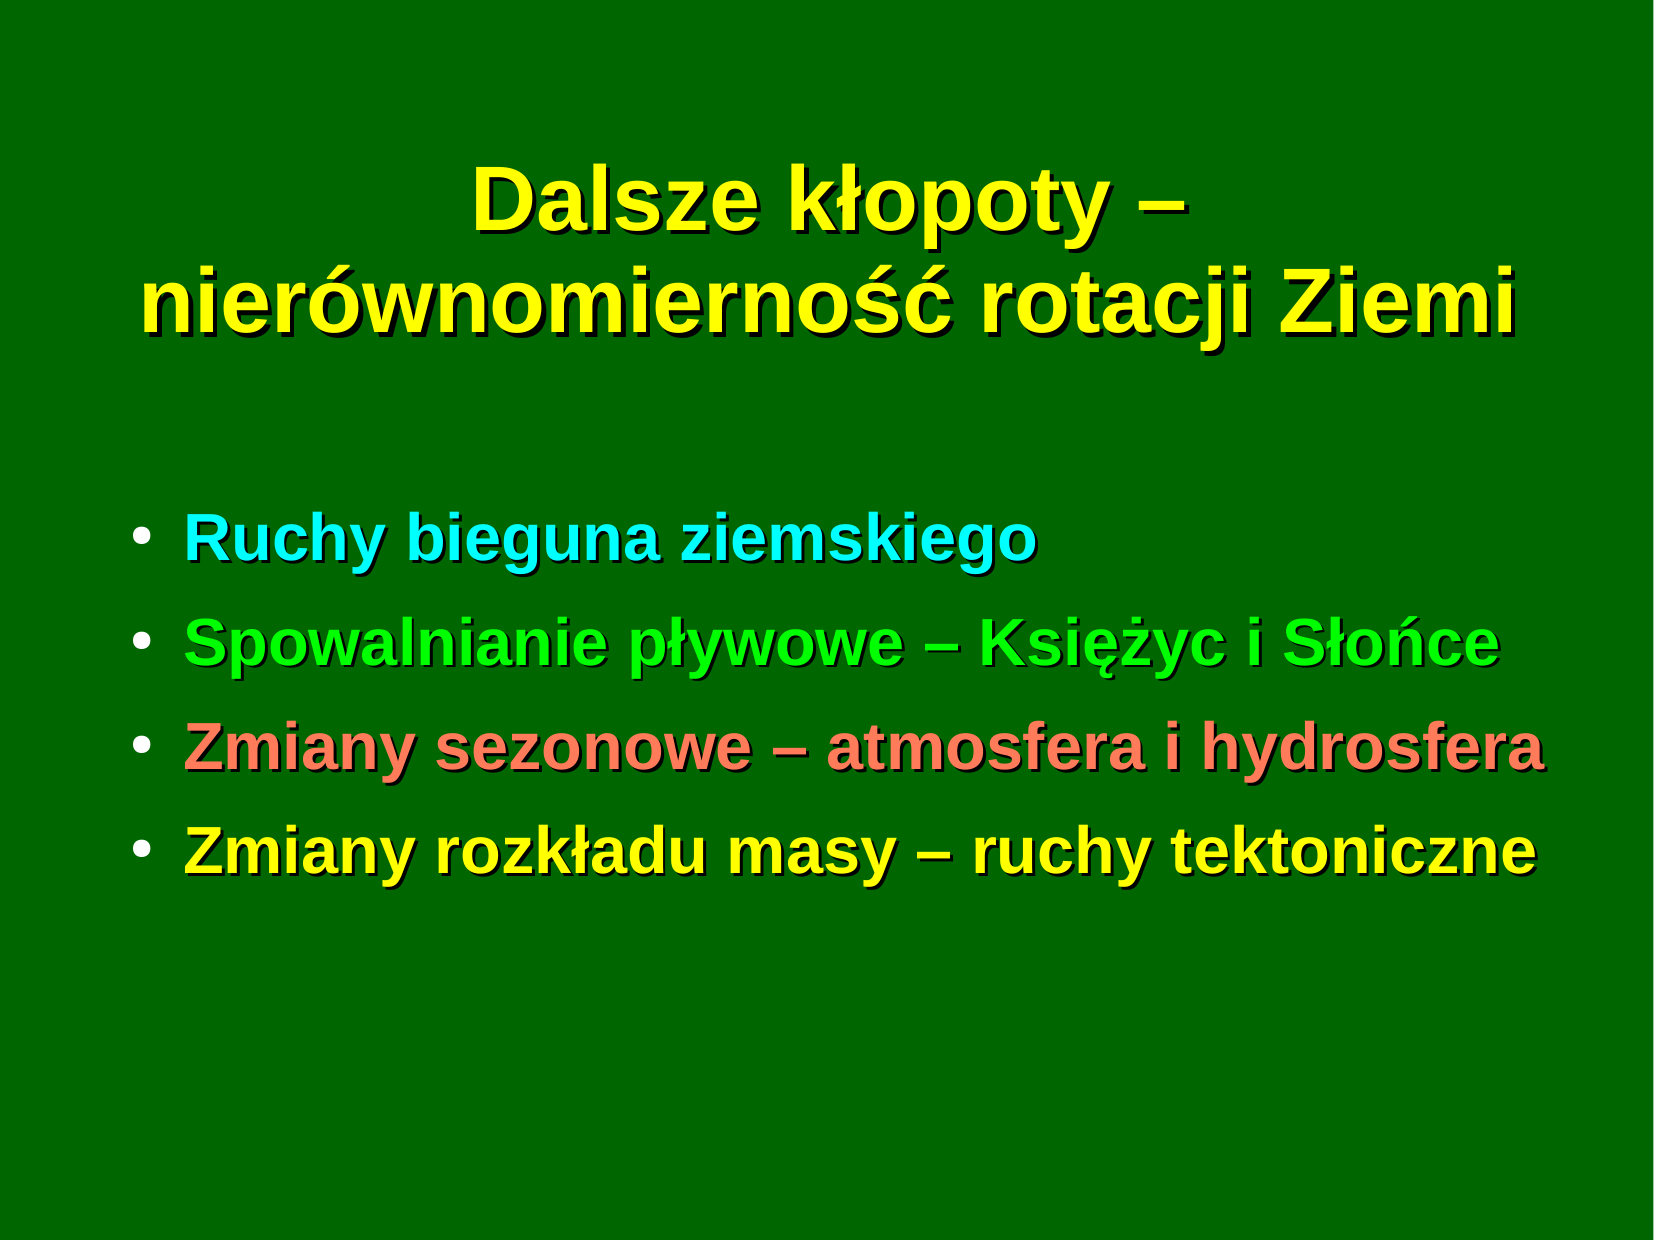

# Dalsze kłopoty – nierównomierność rotacji Ziemi
Ruchy bieguna ziemskiego
Spowalnianie pływowe – Księżyc i Słońce
Zmiany sezonowe – atmosfera i hydrosfera
Zmiany rozkładu masy – ruchy tektoniczne